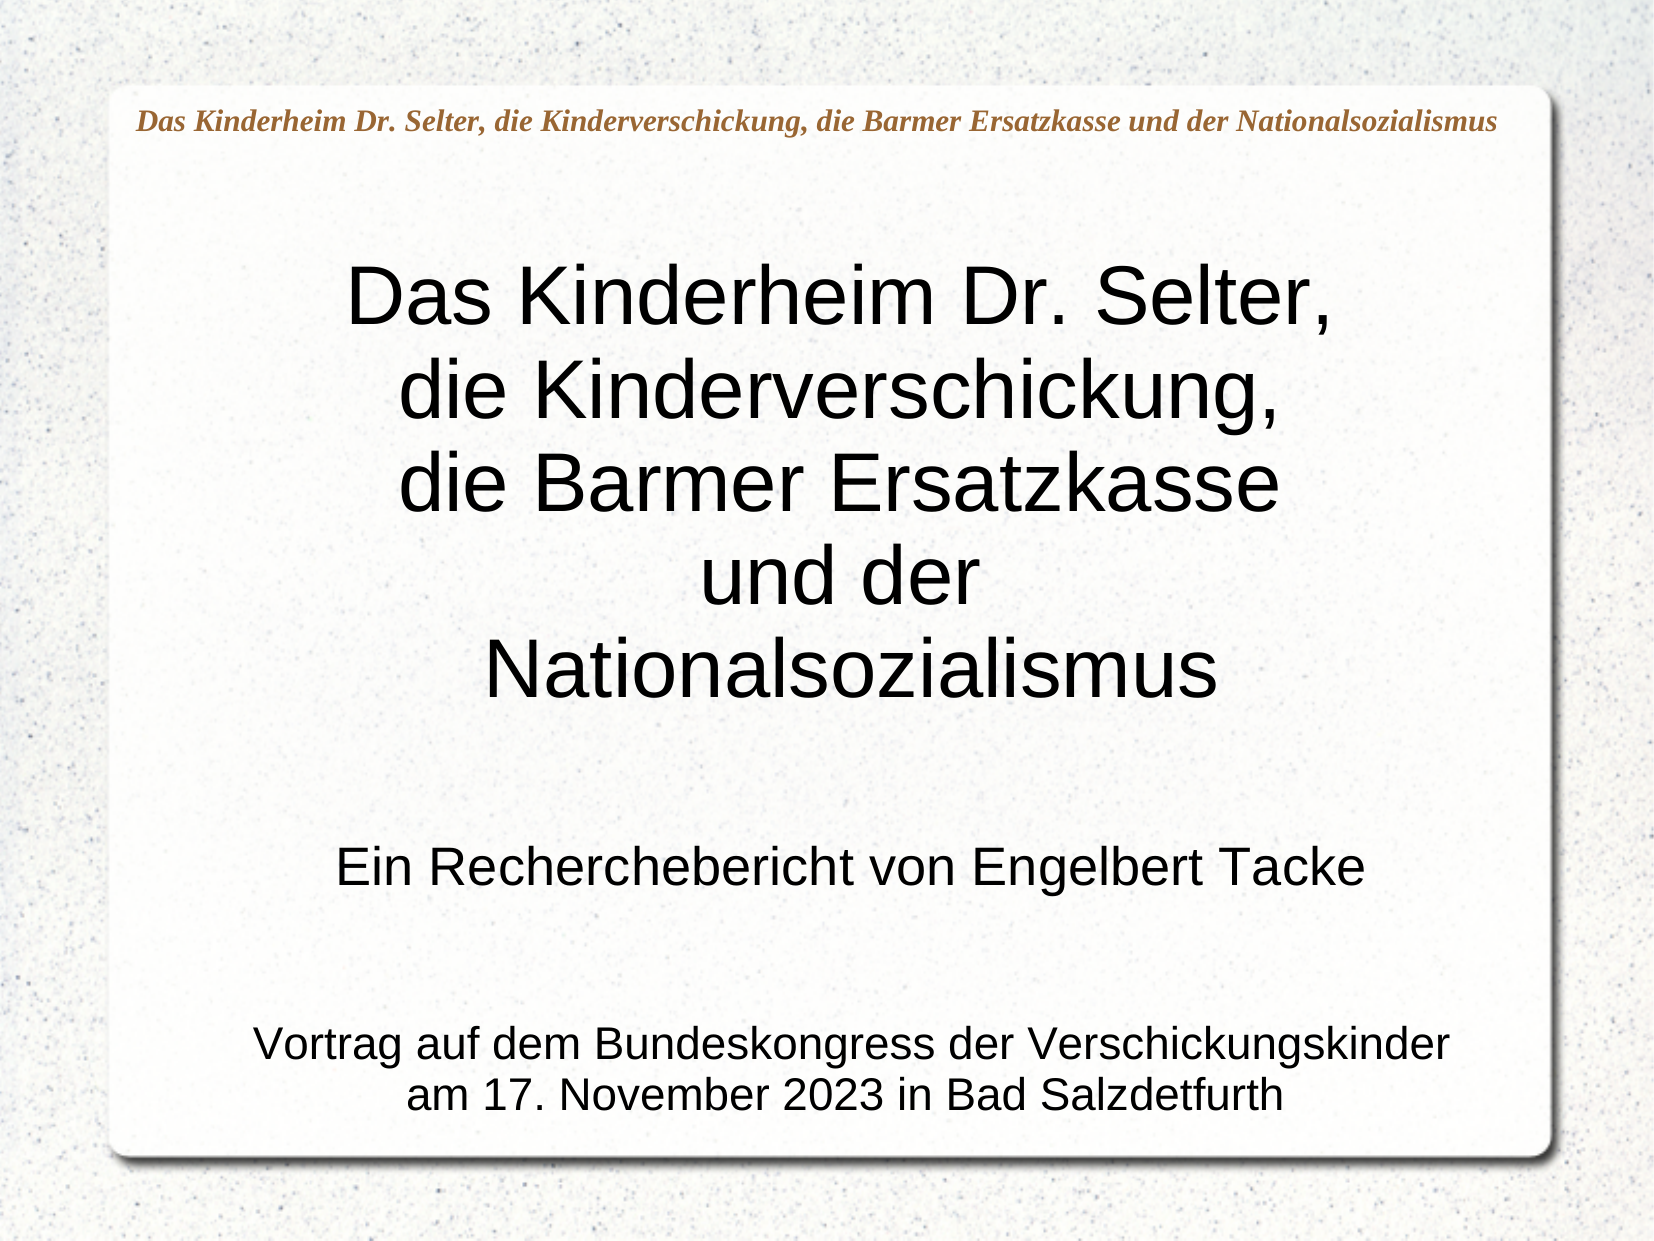

# Das Kinderheim Dr. Selter, die Kinderverschickung, die Barmer Ersatzkasse und der Nationalsozialismus
Das Kinderheim Dr. Selter,
die Kinderverschickung,
die Barmer Ersatzkasse
und der
Nationalsozialismus
Ein Recherchebericht von Engelbert Tacke
Vortrag auf dem Bundeskongress der Verschickungskinder
am 17. November 2023 in Bad Salzdetfurth